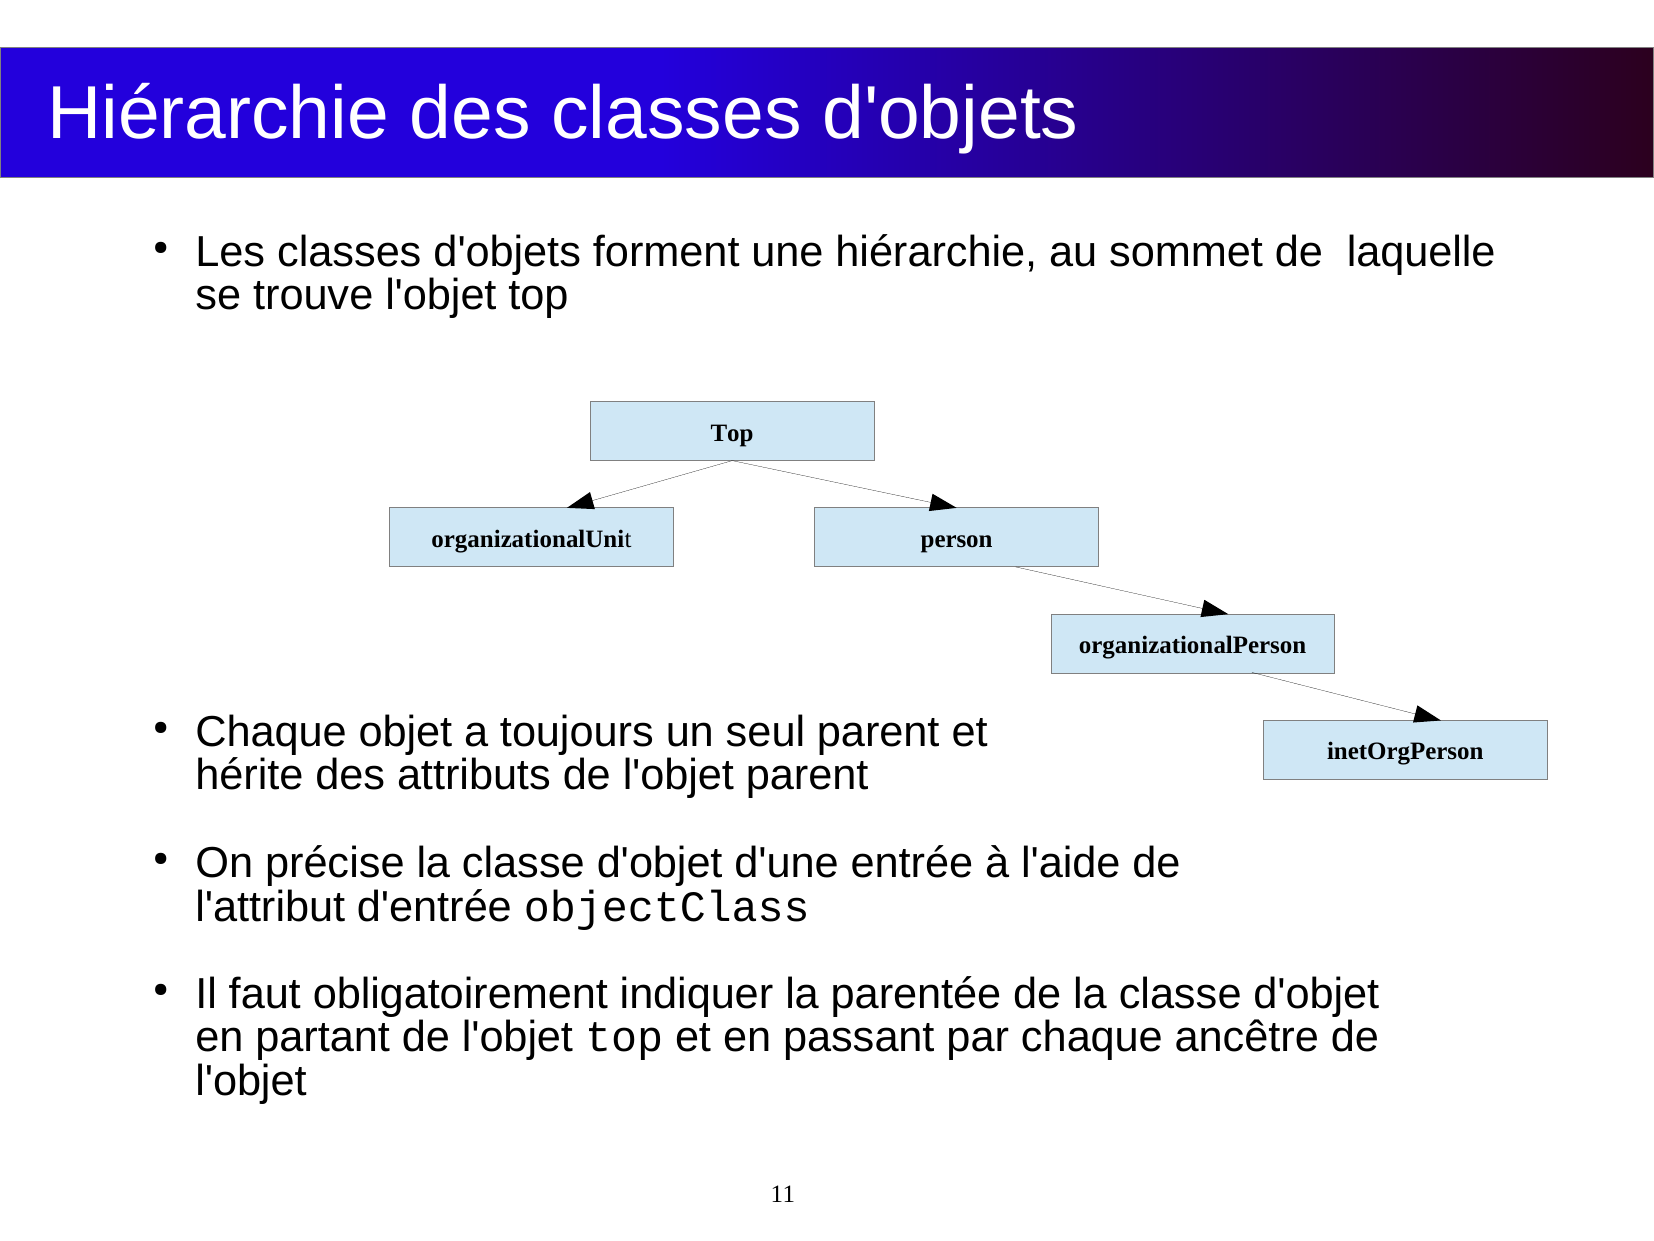

# Hiérarchie des classes d'objets
Les classes d'objets forment une hiérarchie, au sommet de laquelle se trouve l'objet top
Chaque objet a toujours un seul parent et
hérite des attributs de l'objet parent
On précise la classe d'objet d'une entrée à l'aide de
l'attribut d'entrée objectClass
Il faut obligatoirement indiquer la parentée de la classe d'objet
en partant de l'objet top et en passant par chaque ancêtre de
l'objet
Top
organizationalUnit
person
Modèle des données LDAP
organizationalPerson
inetOrgPerson